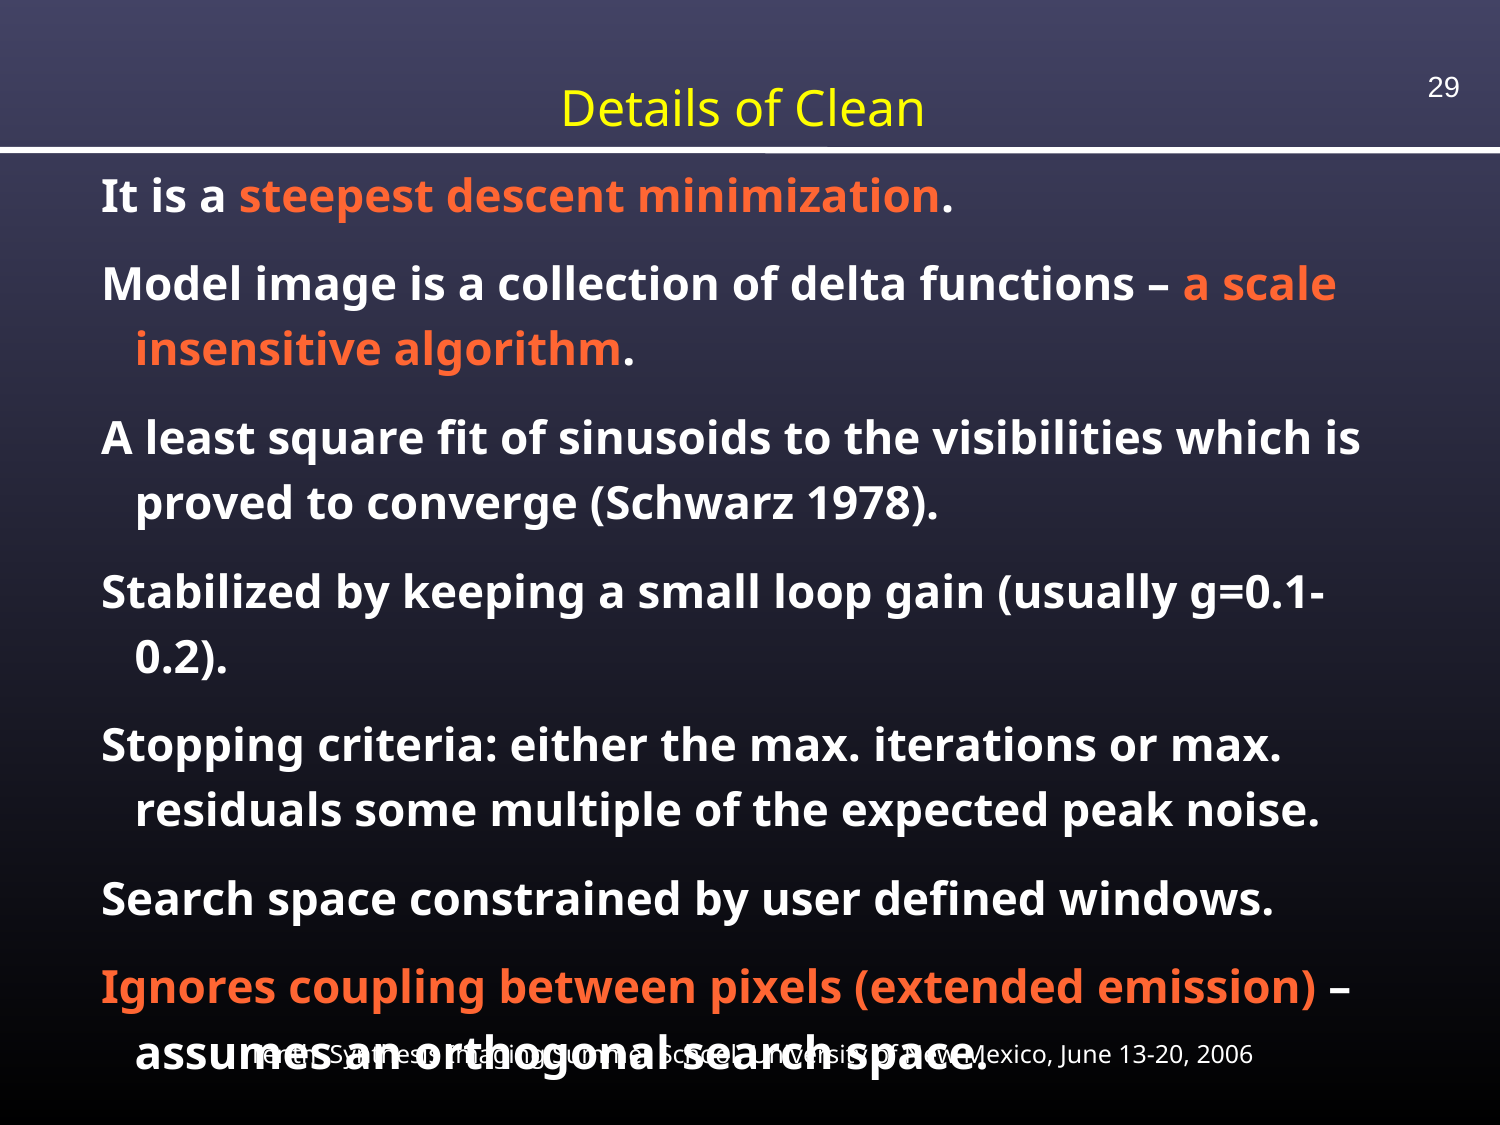

# Details of Clean
It is a steepest descent minimization.
Model image is a collection of delta functions – a scale insensitive algorithm.
A least square fit of sinusoids to the visibilities which is proved to converge (Schwarz 1978).
Stabilized by keeping a small loop gain (usually g=0.1-0.2).
Stopping criteria: either the max. iterations or max. residuals some multiple of the expected peak noise.
Search space constrained by user defined windows.
Ignores coupling between pixels (extended emission) – assumes an orthogonal search space.